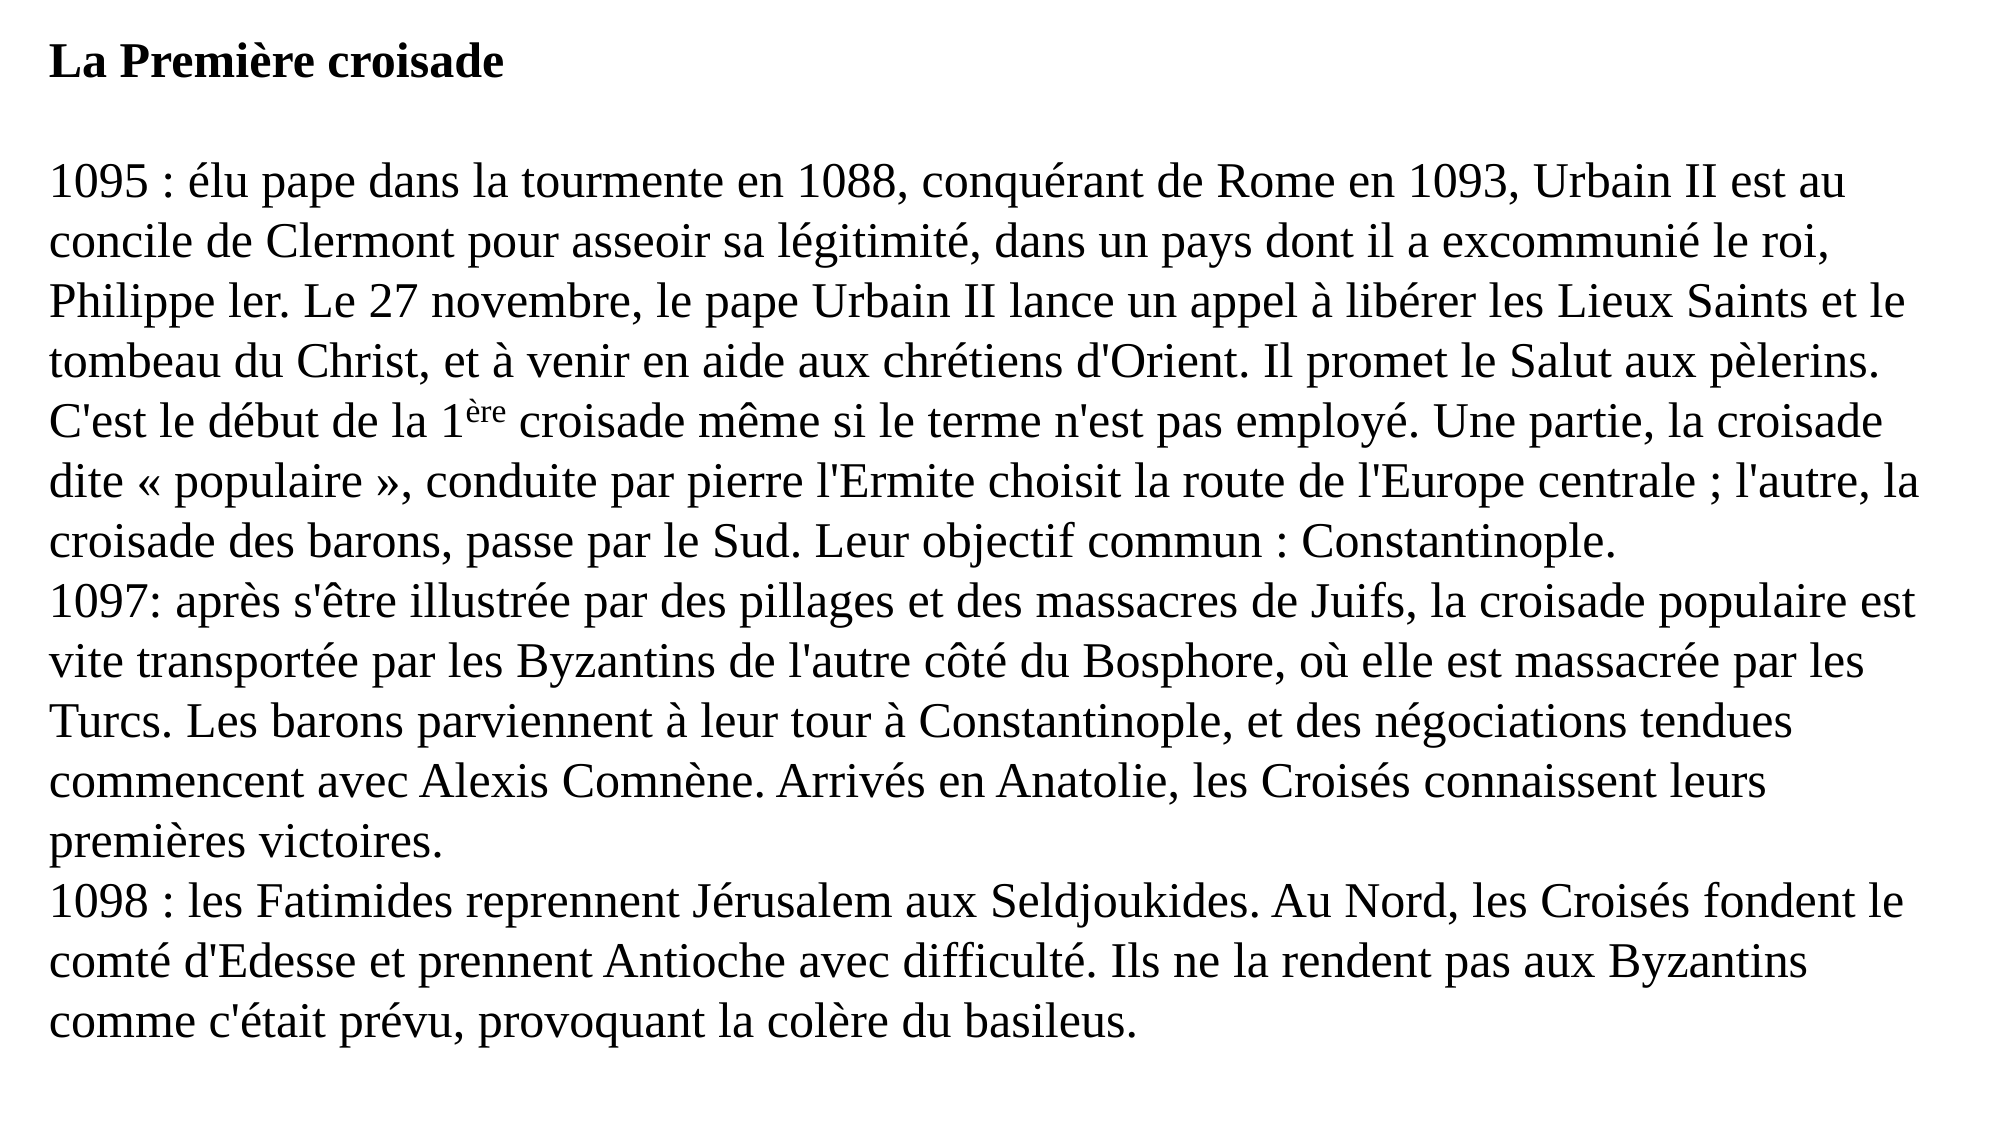

La Première croisade
1095 : élu pape dans la tourmente en 1088, conquérant de Rome en 1093, Urbain II est au concile de Clermont pour asseoir sa légitimité, dans un pays dont il a excommunié le roi, Philippe ler. Le 27 novembre, le pape Urbain II lance un appel à libérer les Lieux Saints et le tombeau du Christ, et à venir en aide aux chrétiens d'Orient. Il promet le Salut aux pèlerins. C'est le début de la 1ère croisade même si le terme n'est pas employé. Une partie, la croisade dite « populaire », conduite par pierre l'Ermite choisit la route de l'Europe centrale ; l'autre, la croisade des barons, passe par le Sud. Leur objectif commun : Constantinople.
1097: après s'être illustrée par des pillages et des massacres de Juifs, la croisade populaire est vite transportée par les Byzantins de l'autre côté du Bosphore, où elle est massacrée par les Turcs. Les barons parviennent à leur tour à Constantinople, et des négociations tendues commencent avec Alexis Comnène. Arrivés en Anatolie, les Croisés connaissent leurs premières victoires.
1098 : les Fatimides reprennent Jérusalem aux Seldjoukides. Au Nord, les Croisés fondent le comté d'Edesse et prennent Antioche avec difficulté. Ils ne la rendent pas aux Byzantins comme c'était prévu, provoquant la colère du basileus.